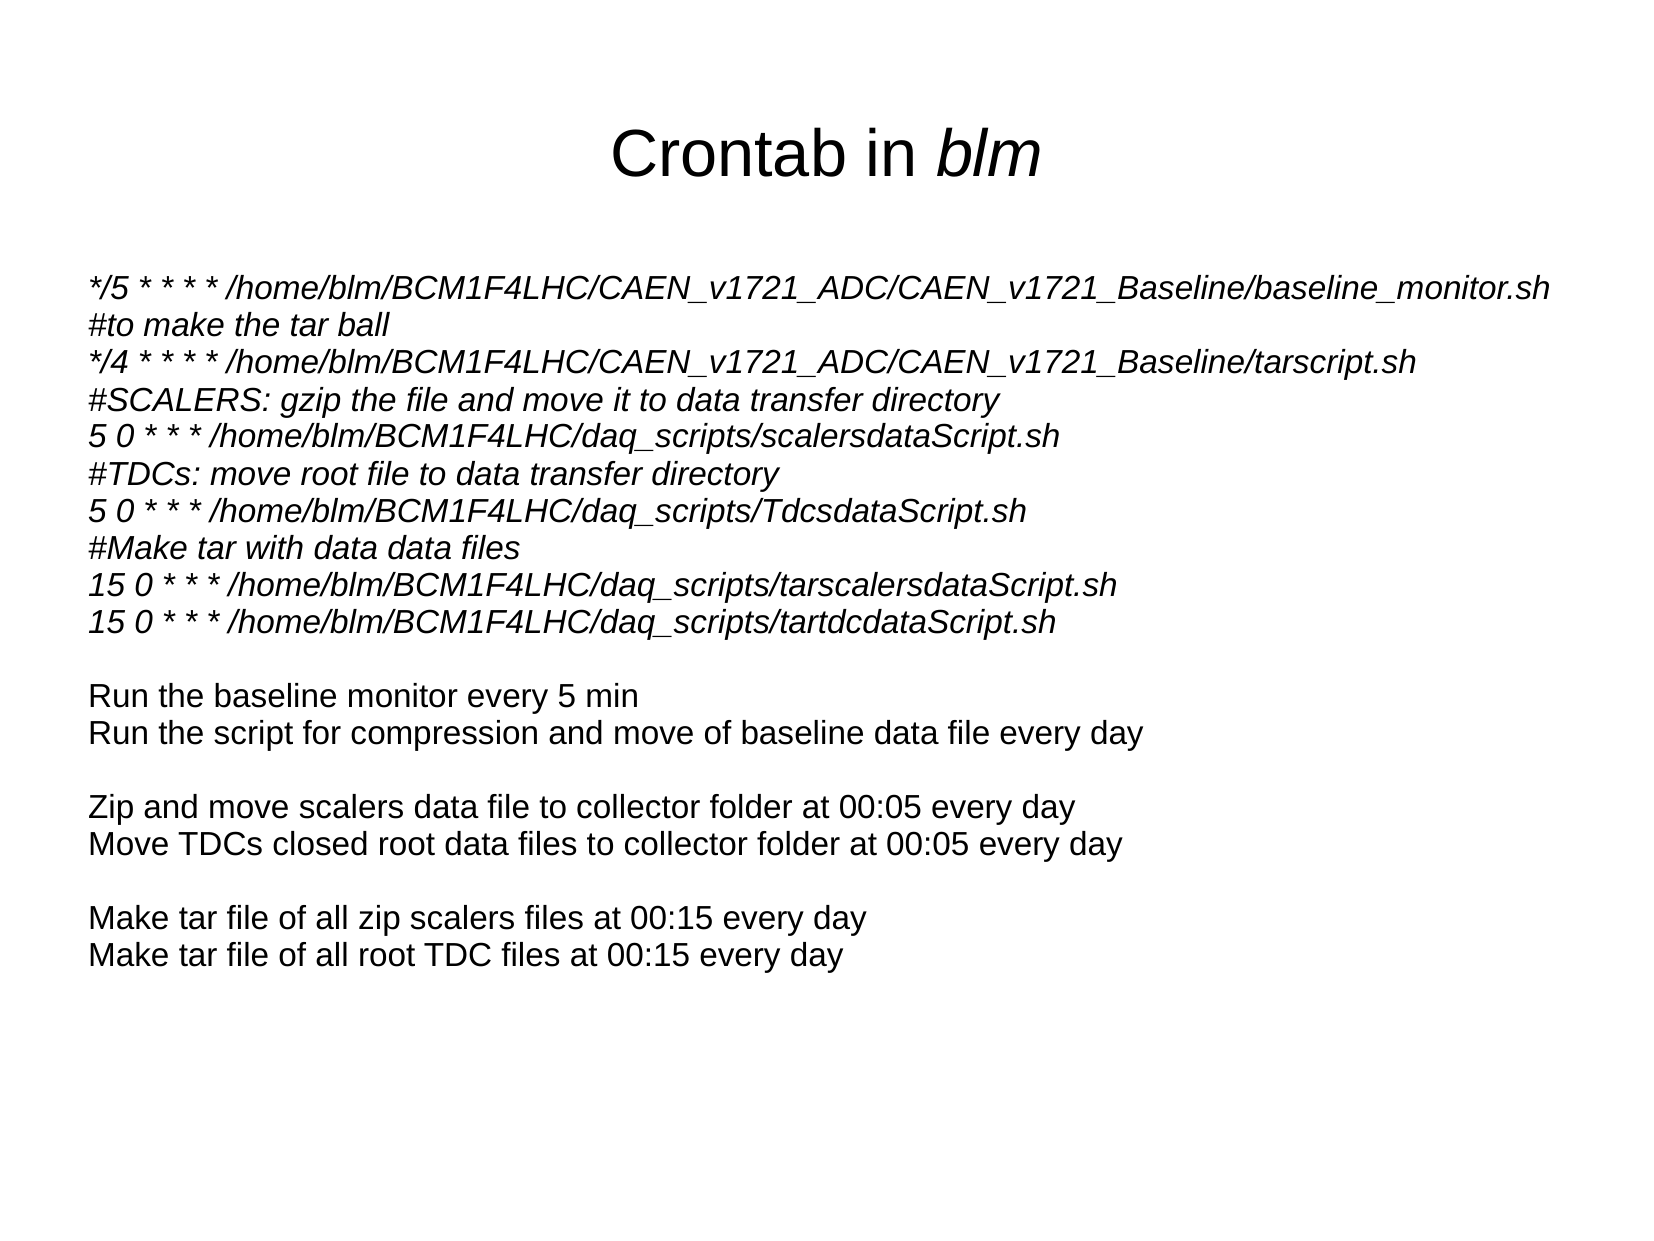

# Crontab in blm
*/5 * * * * /home/blm/BCM1F4LHC/CAEN_v1721_ADC/CAEN_v1721_Baseline/baseline_monitor.sh
#to make the tar ball
*/4 * * * * /home/blm/BCM1F4LHC/CAEN_v1721_ADC/CAEN_v1721_Baseline/tarscript.sh
#SCALERS: gzip the file and move it to data transfer directory
5 0 * * * /home/blm/BCM1F4LHC/daq_scripts/scalersdataScript.sh
#TDCs: move root file to data transfer directory
5 0 * * * /home/blm/BCM1F4LHC/daq_scripts/TdcsdataScript.sh
#Make tar with data data files
15 0 * * * /home/blm/BCM1F4LHC/daq_scripts/tarscalersdataScript.sh
15 0 * * * /home/blm/BCM1F4LHC/daq_scripts/tartdcdataScript.sh
Run the baseline monitor every 5 min
Run the script for compression and move of baseline data file every day
Zip and move scalers data file to collector folder at 00:05 every day
Move TDCs closed root data files to collector folder at 00:05 every day
Make tar file of all zip scalers files at 00:15 every day
Make tar file of all root TDC files at 00:15 every day